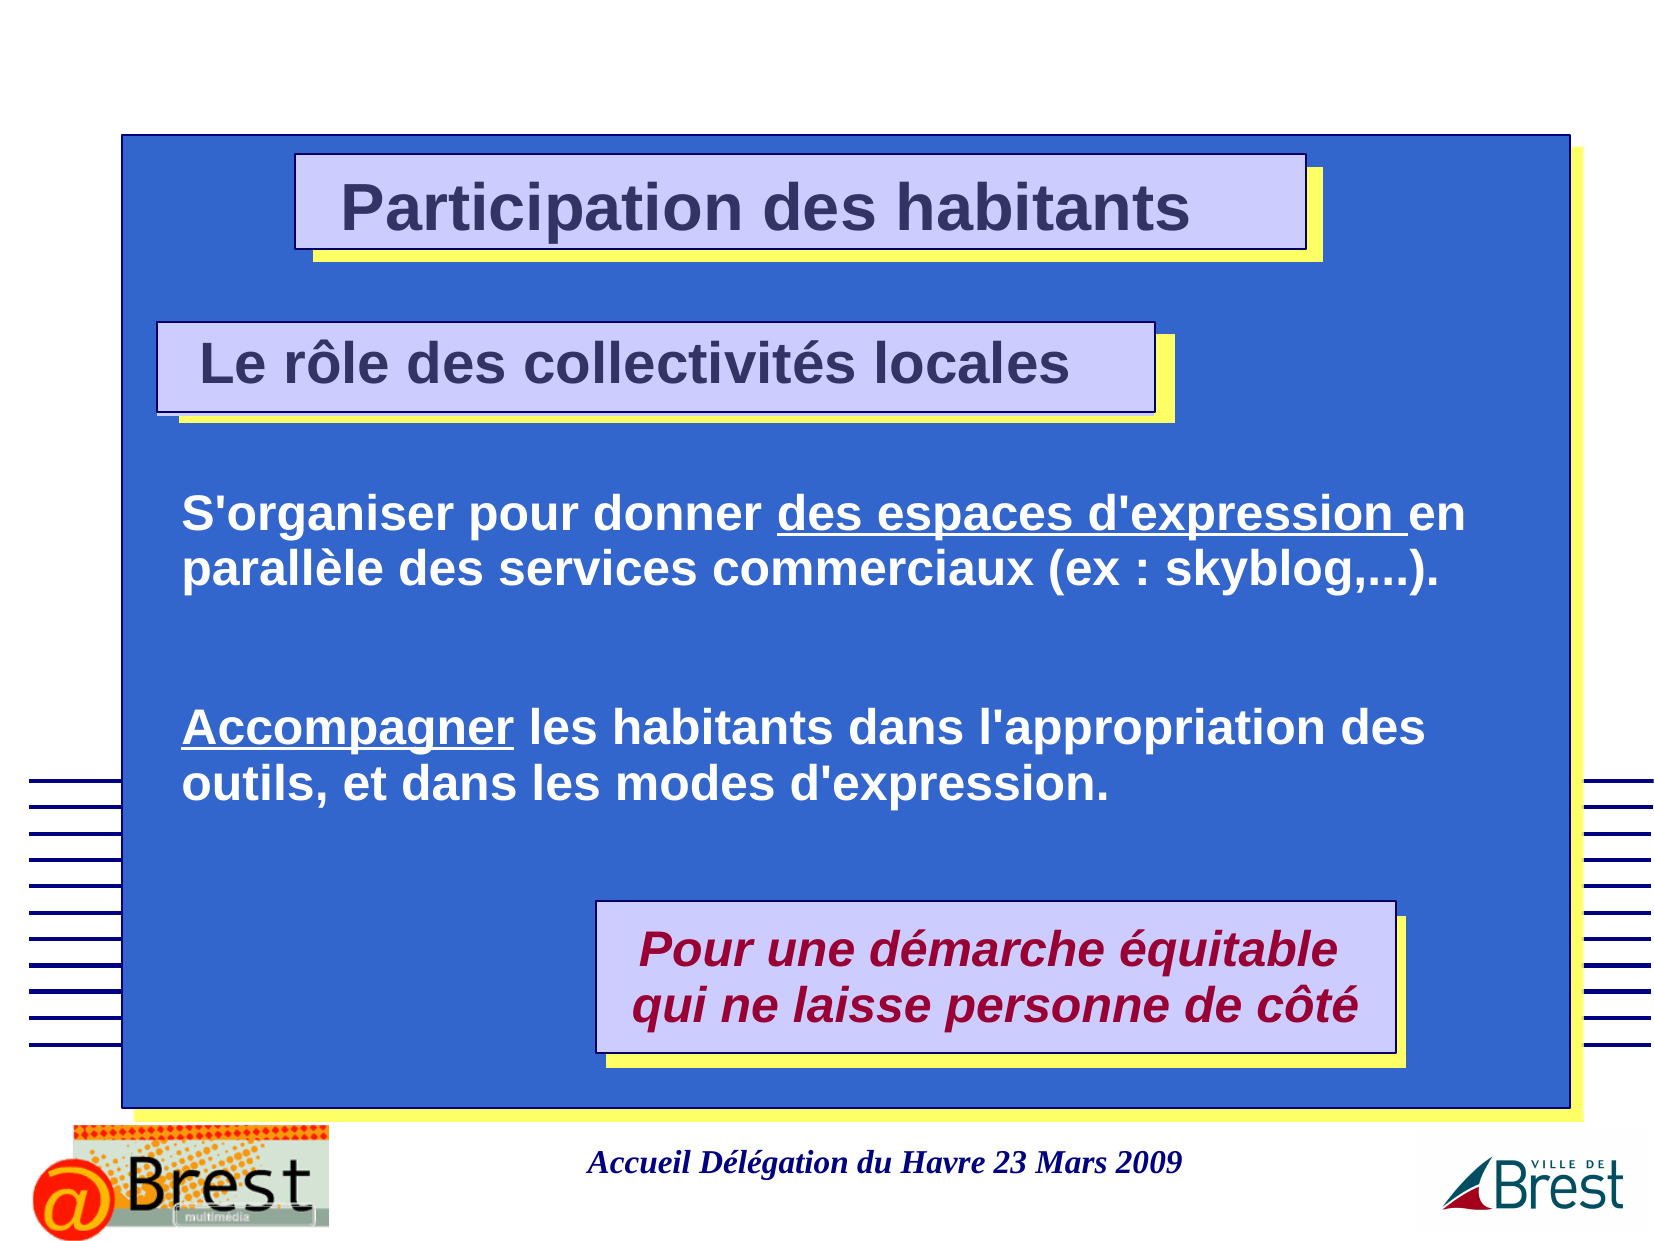

Participation des habitants
Et un enjeu m
é
connu
Le rôle des collectivités locales
Et un enjeu m
é
S'organiser pour donner des espaces d'expression en parallèle des services commerciaux (ex : skyblog,...).
Accompagner les habitants dans l'appropriation des outils, et dans les modes d'expression.
Pour une démarche équitable
qui ne laisse personne de côté
Une diversit
é
d
’
expression